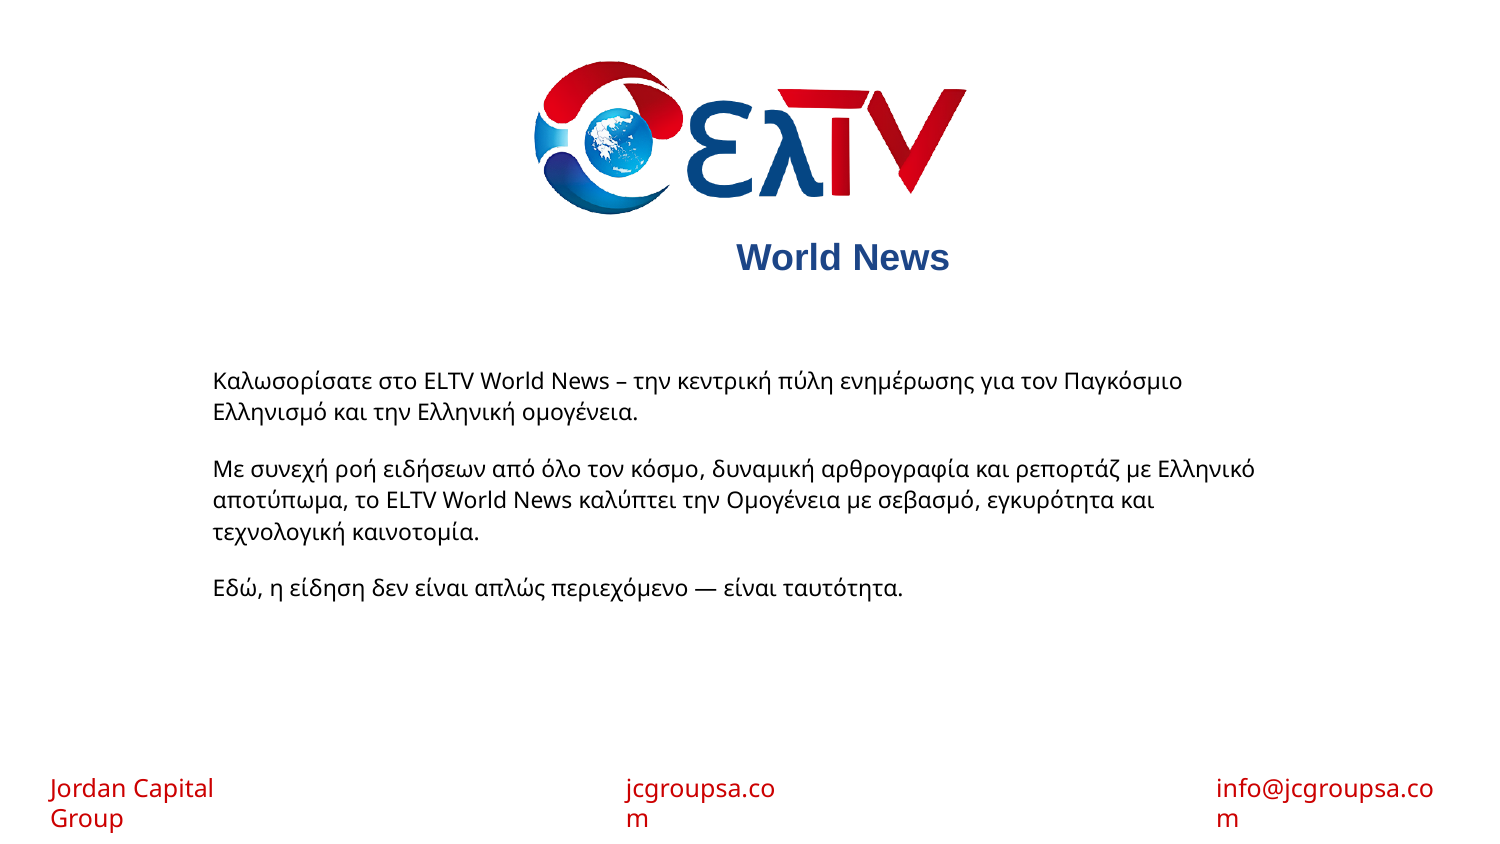

World News
Καλωσορίσατε στο ELTV World News – την κεντρική πύλη ενημέρωσης για τον Παγκόσμιο Ελληνισμό και την Ελληνική ομογένεια.
Με συνεχή ροή ειδήσεων από όλο τον κόσμο, δυναμική αρθρογραφία και ρεπορτάζ με Ελληνικό αποτύπωμα, το ELTV World News καλύπτει την Ομογένεια με σεβασμό, εγκυρότητα και τεχνολογική καινοτομία.
Εδώ, η είδηση δεν είναι απλώς περιεχόμενο — είναι ταυτότητα.
Jordan Capital Group
jcgroupsa.com
info@jcgroupsa.com